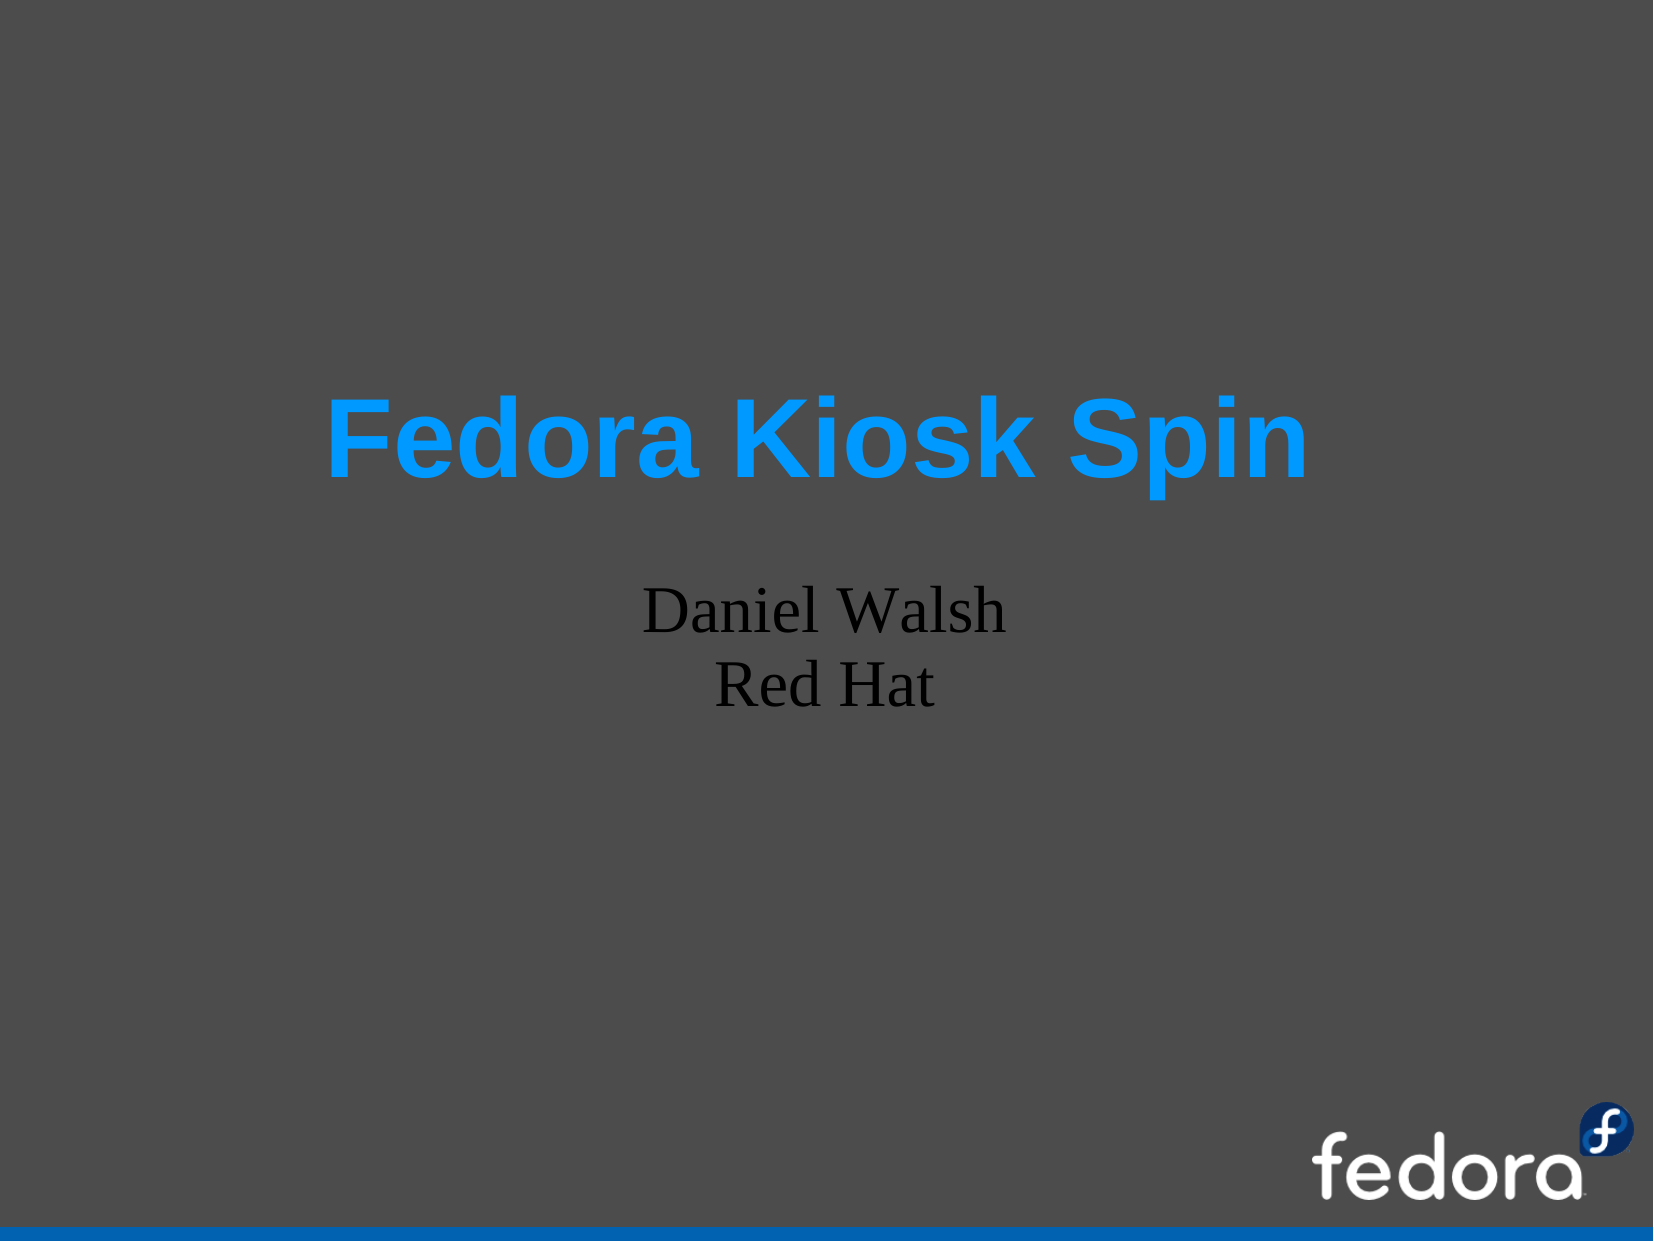

# Fedora Kiosk Spin
Daniel Walsh
Red Hat